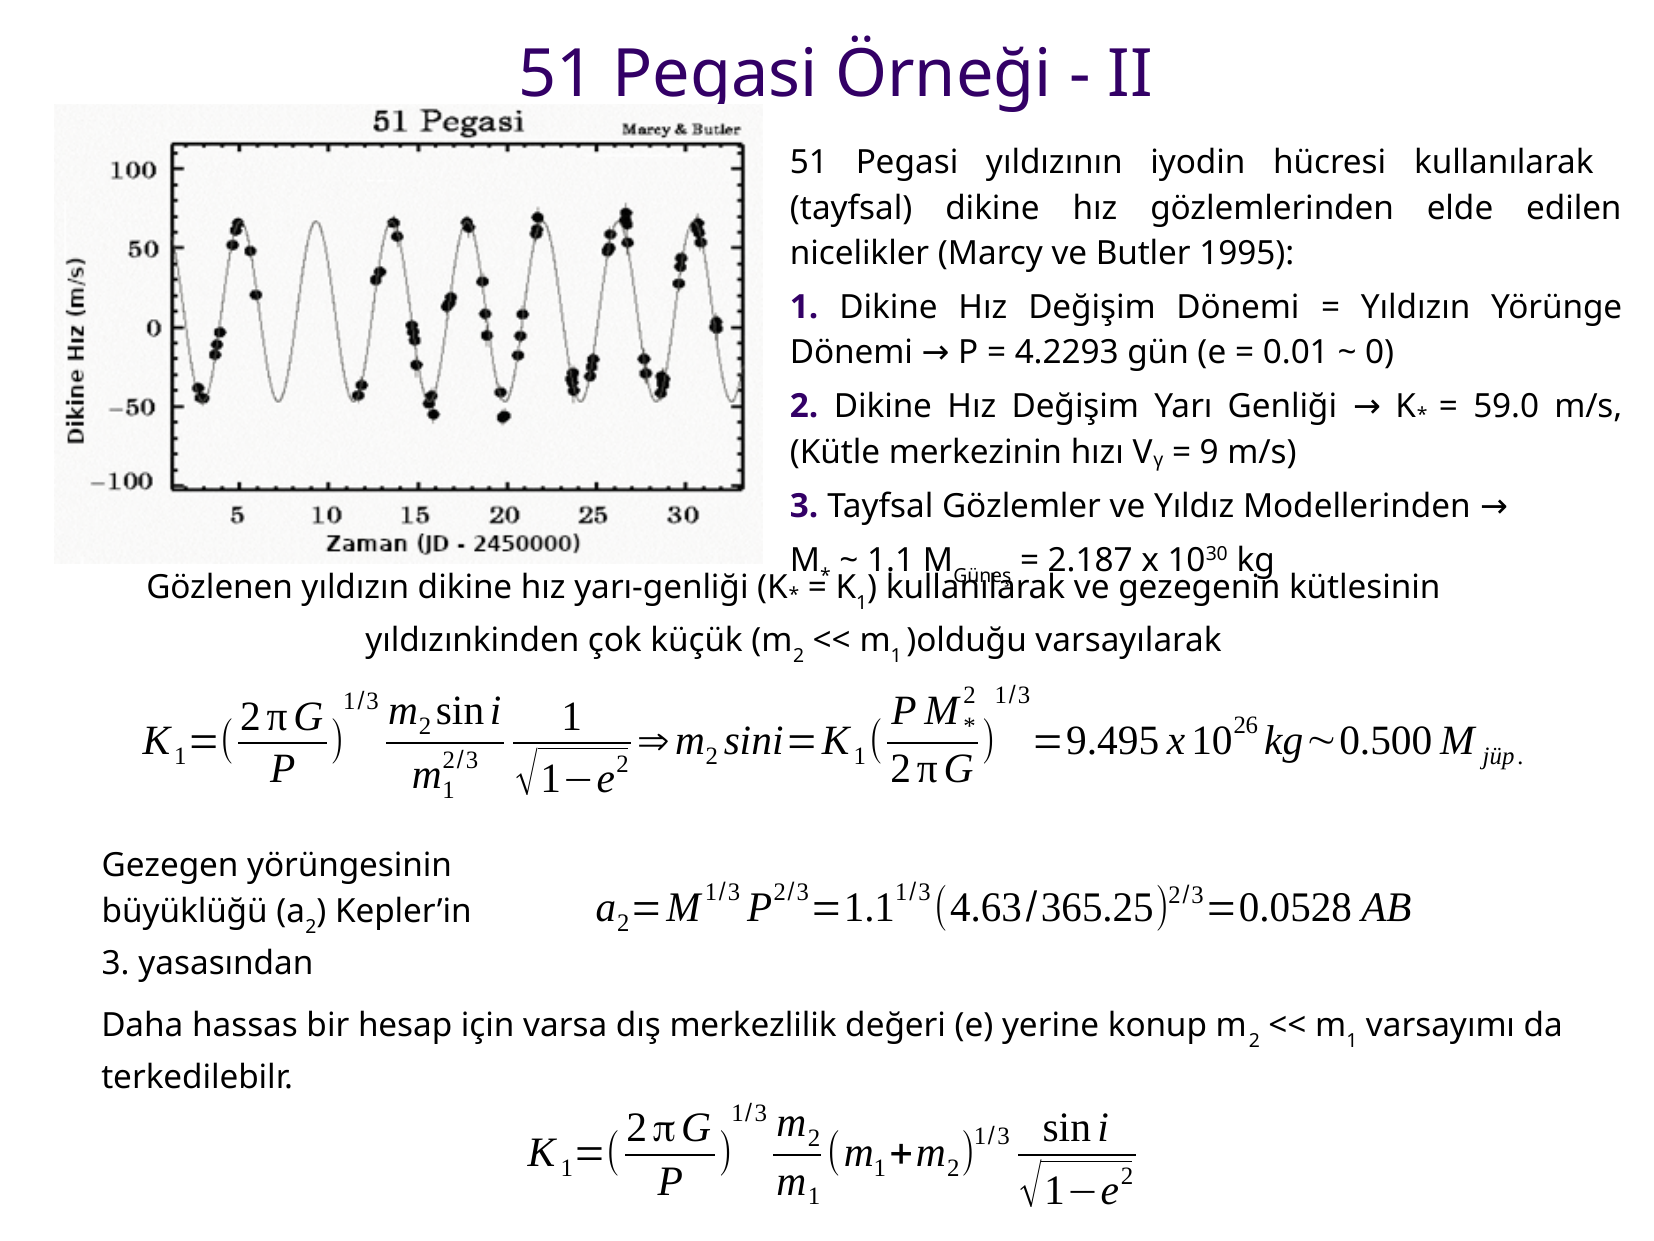

51 Pegasi Örneği - II
51 Pegasi yıldızının iyodin hücresi kullanılarak (tayfsal) dikine hız gözlemlerinden elde edilen nicelikler (Marcy ve Butler 1995):
1. Dikine Hız Değişim Dönemi = Yıldızın Yörünge Dönemi → P = 4.2293 gün (e = 0.01 ~ 0)
2. Dikine Hız Değişim Yarı Genliği → K* = 59.0 m/s, (Kütle merkezinin hızı Vγ = 9 m/s)
3. Tayfsal Gözlemler ve Yıldız Modellerinden →
M* ~ 1.1 MGüneş = 2.187 x 1030 kg
Gözlenen yıldızın dikine hız yarı-genliği (K* = K1) kullanılarak ve gezegenin kütlesinin yıldızınkinden çok küçük (m2 << m1 )olduğu varsayılarak
Gezegen yörüngesinin
büyüklüğü (a2) Kepler’in 3. yasasından
Daha hassas bir hesap için varsa dış merkezlilik değeri (e) yerine konup m2 << m1 varsayımı da terkedilebilr.